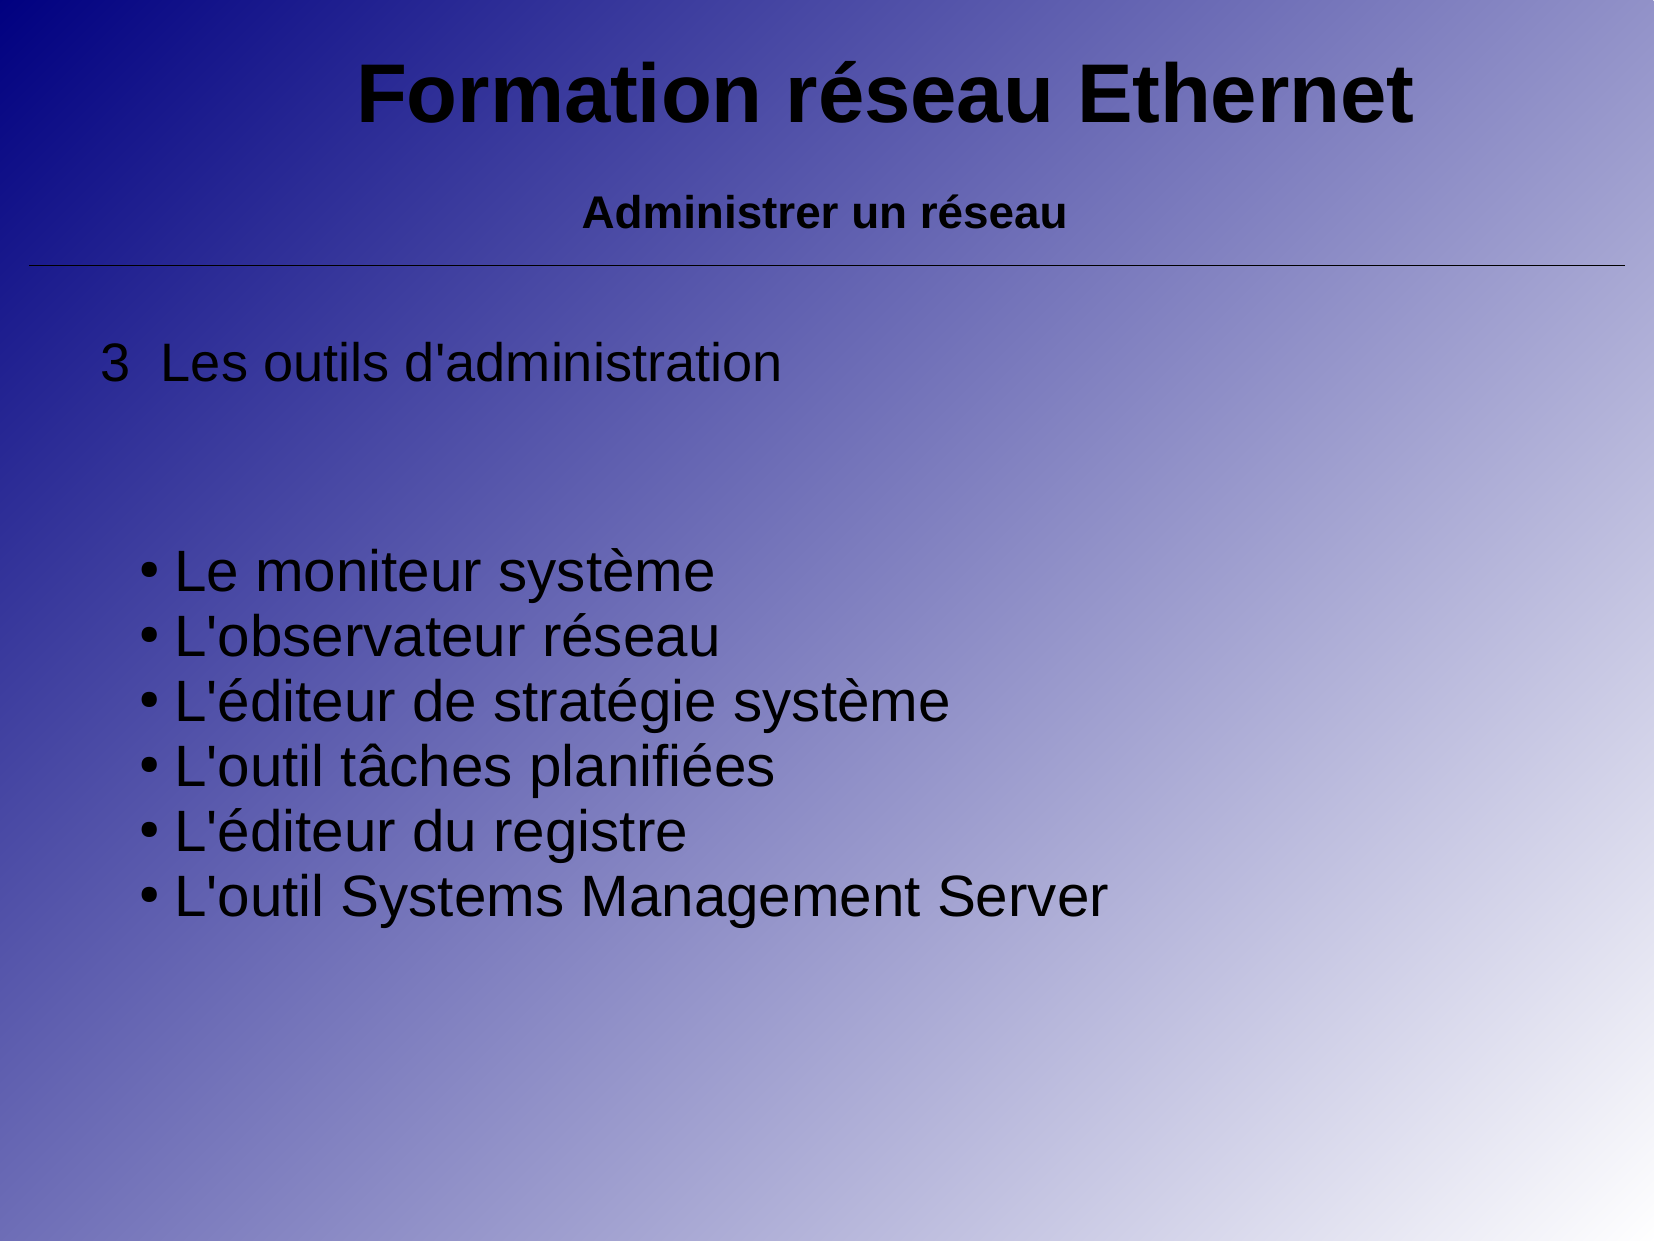

Formation réseau Ethernet
Administrer un réseau
3 Les outils d'administration
Le moniteur système
L'observateur réseau
L'éditeur de stratégie système
L'outil tâches planifiées
L'éditeur du registre
L'outil Systems Management Server